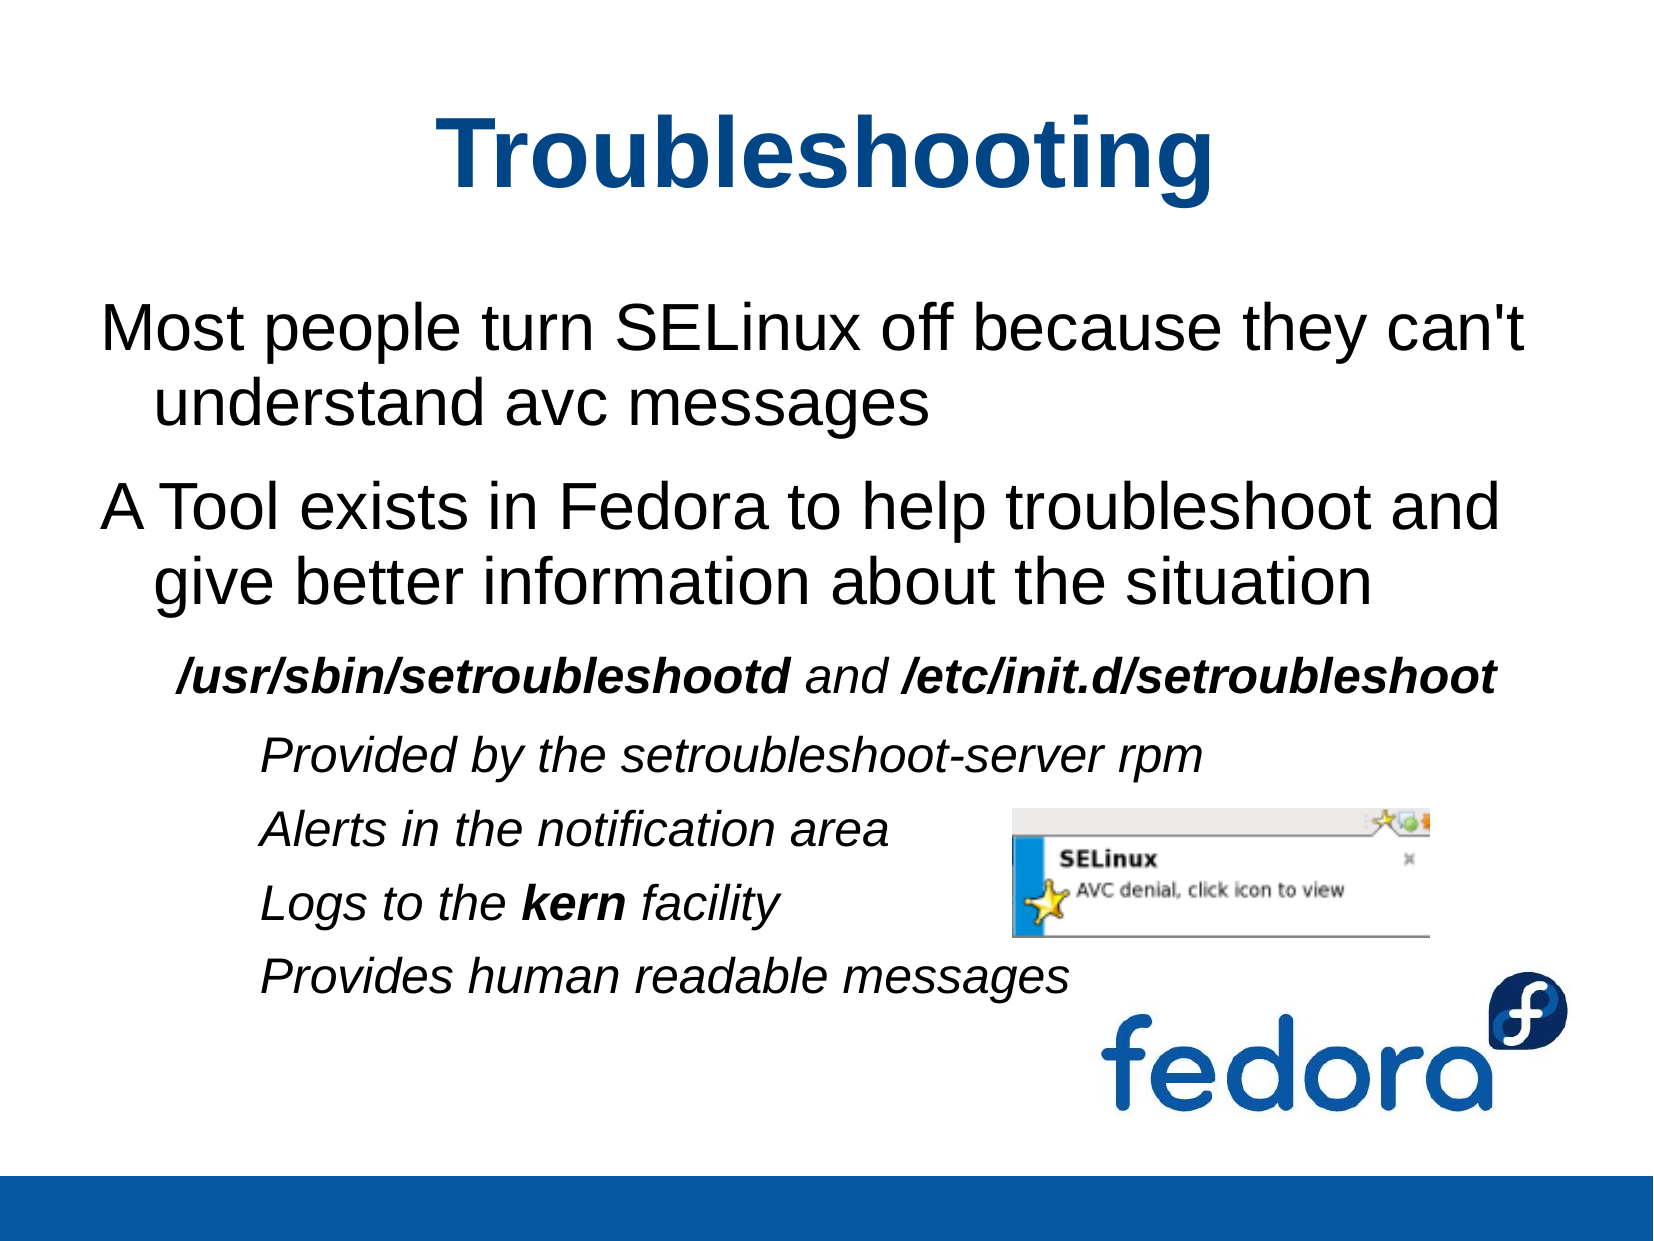

# Troubleshooting
Most people turn SELinux off because they can't understand avc messages
A Tool exists in Fedora to help troubleshoot and give better information about the situation
/usr/sbin/setroubleshootd and /etc/init.d/setroubleshoot
Provided by the setroubleshoot-server rpm
Alerts in the notification area
Logs to the kern facility
Provides human readable messages